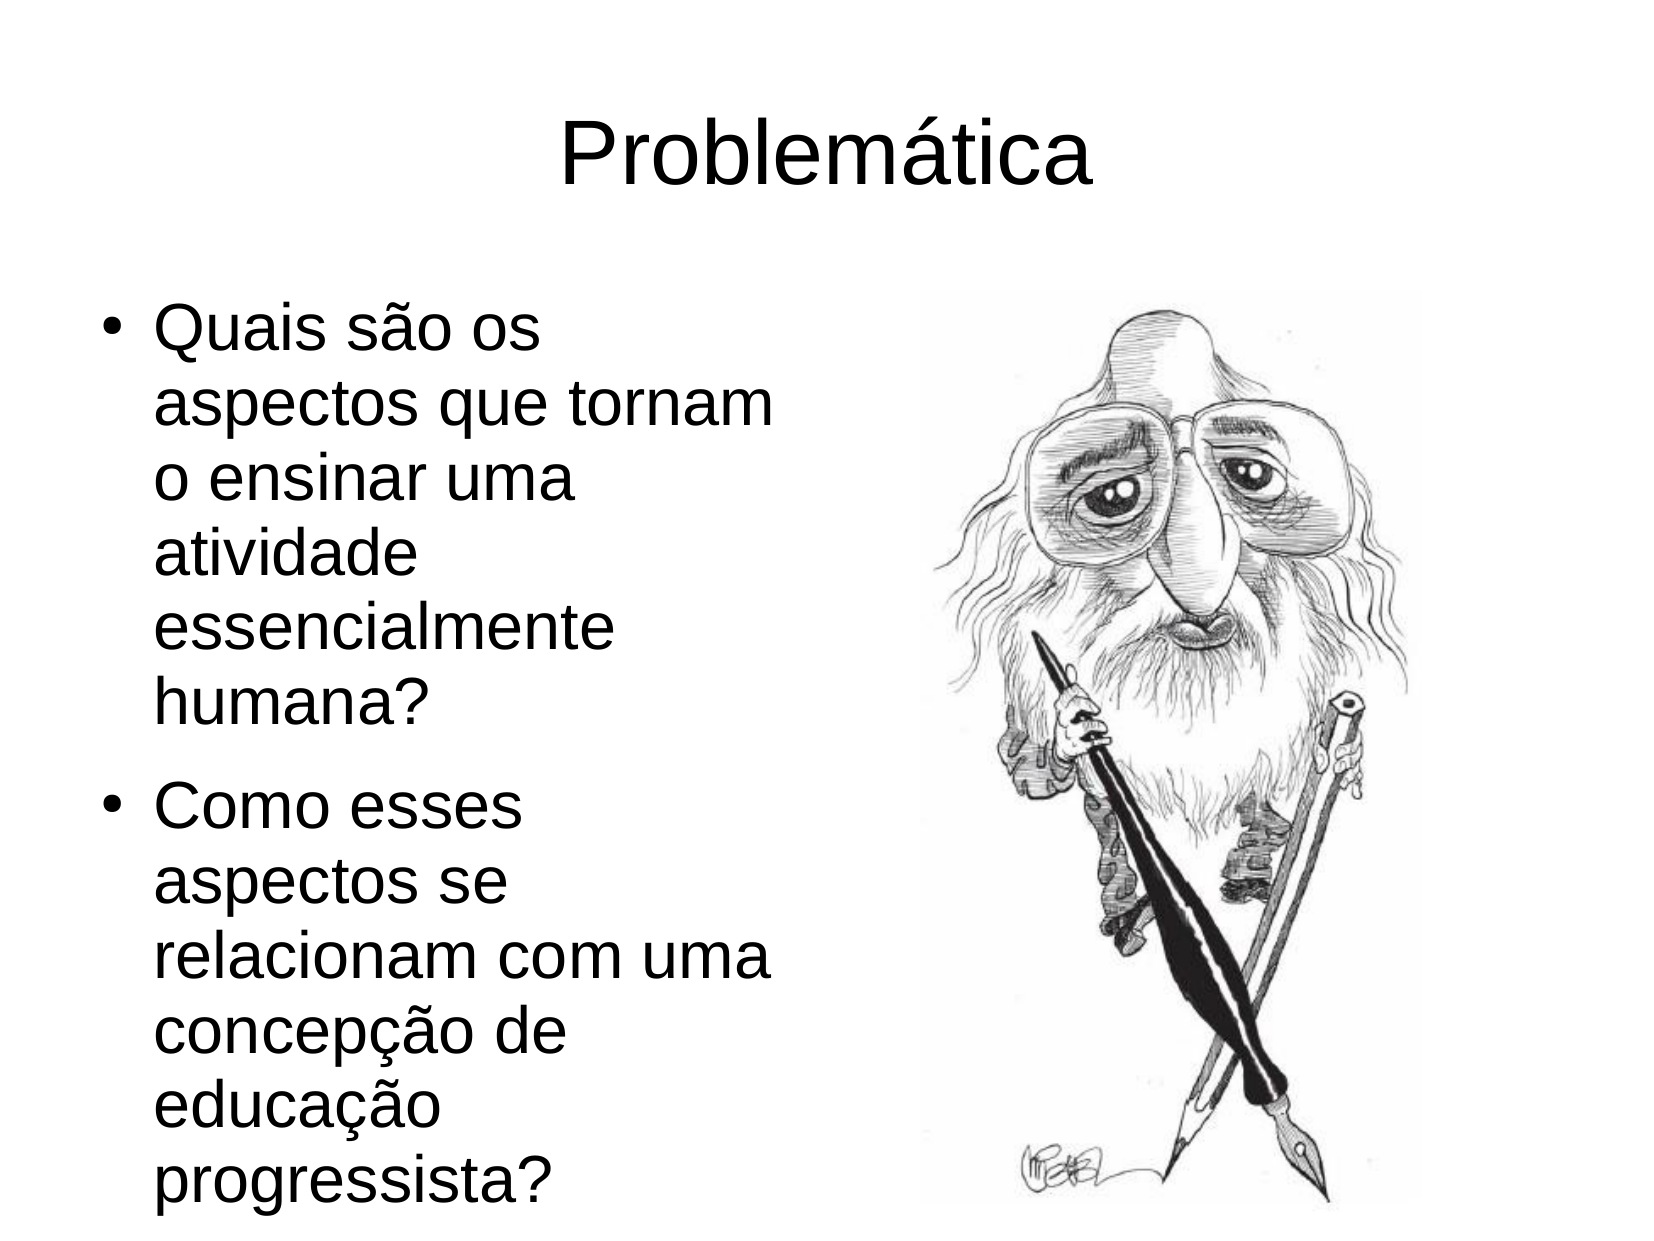

# Problemática
Quais são os aspectos que tornam o ensinar uma atividade essencialmente humana?
Como esses aspectos se relacionam com uma concepção de educação progressista?